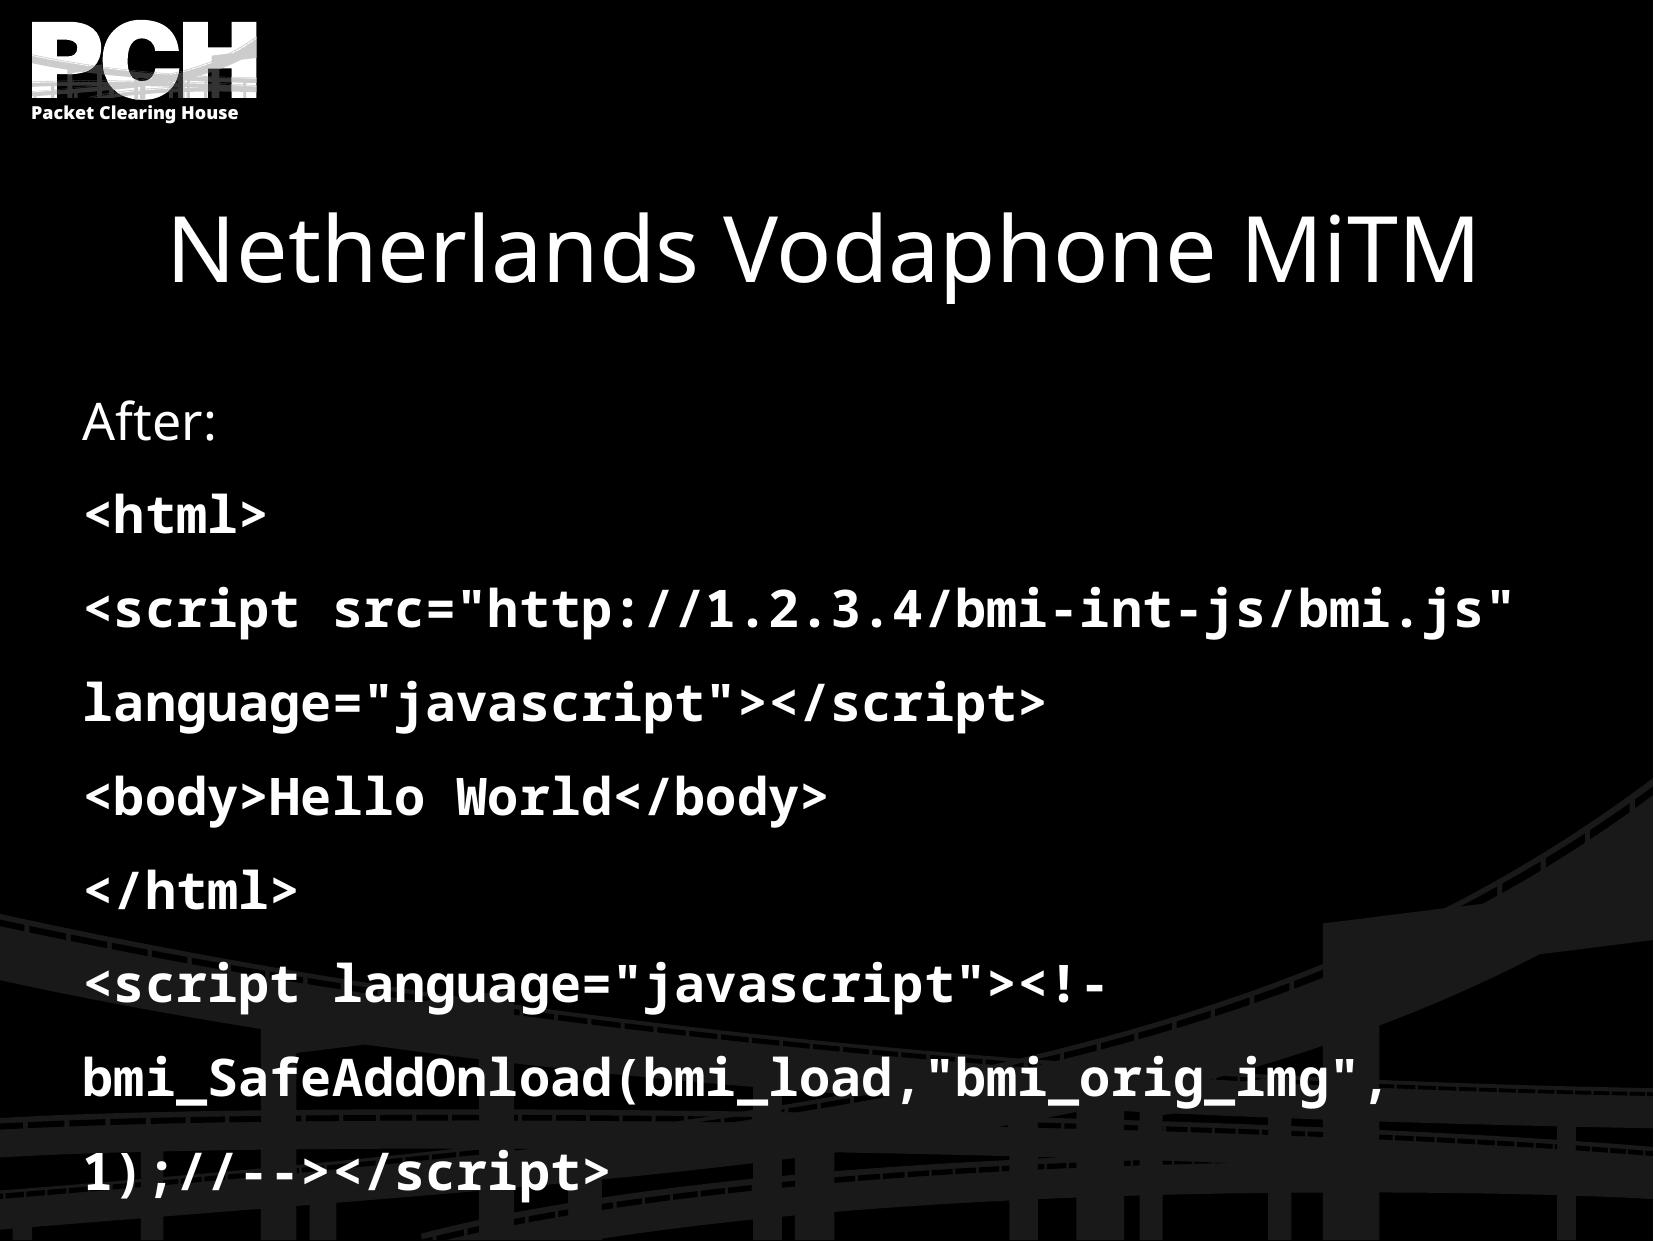

# Netherlands Vodaphone MiTM
After:
<html>
<script src="http://1.2.3.4/bmi-int-js/bmi.js"
language="javascript"></script>
<body>Hello World</body>
</html>
<script language="javascript"><!-
bmi_SafeAddOnload(bmi_load,"bmi_orig_img",
1);//--></script>